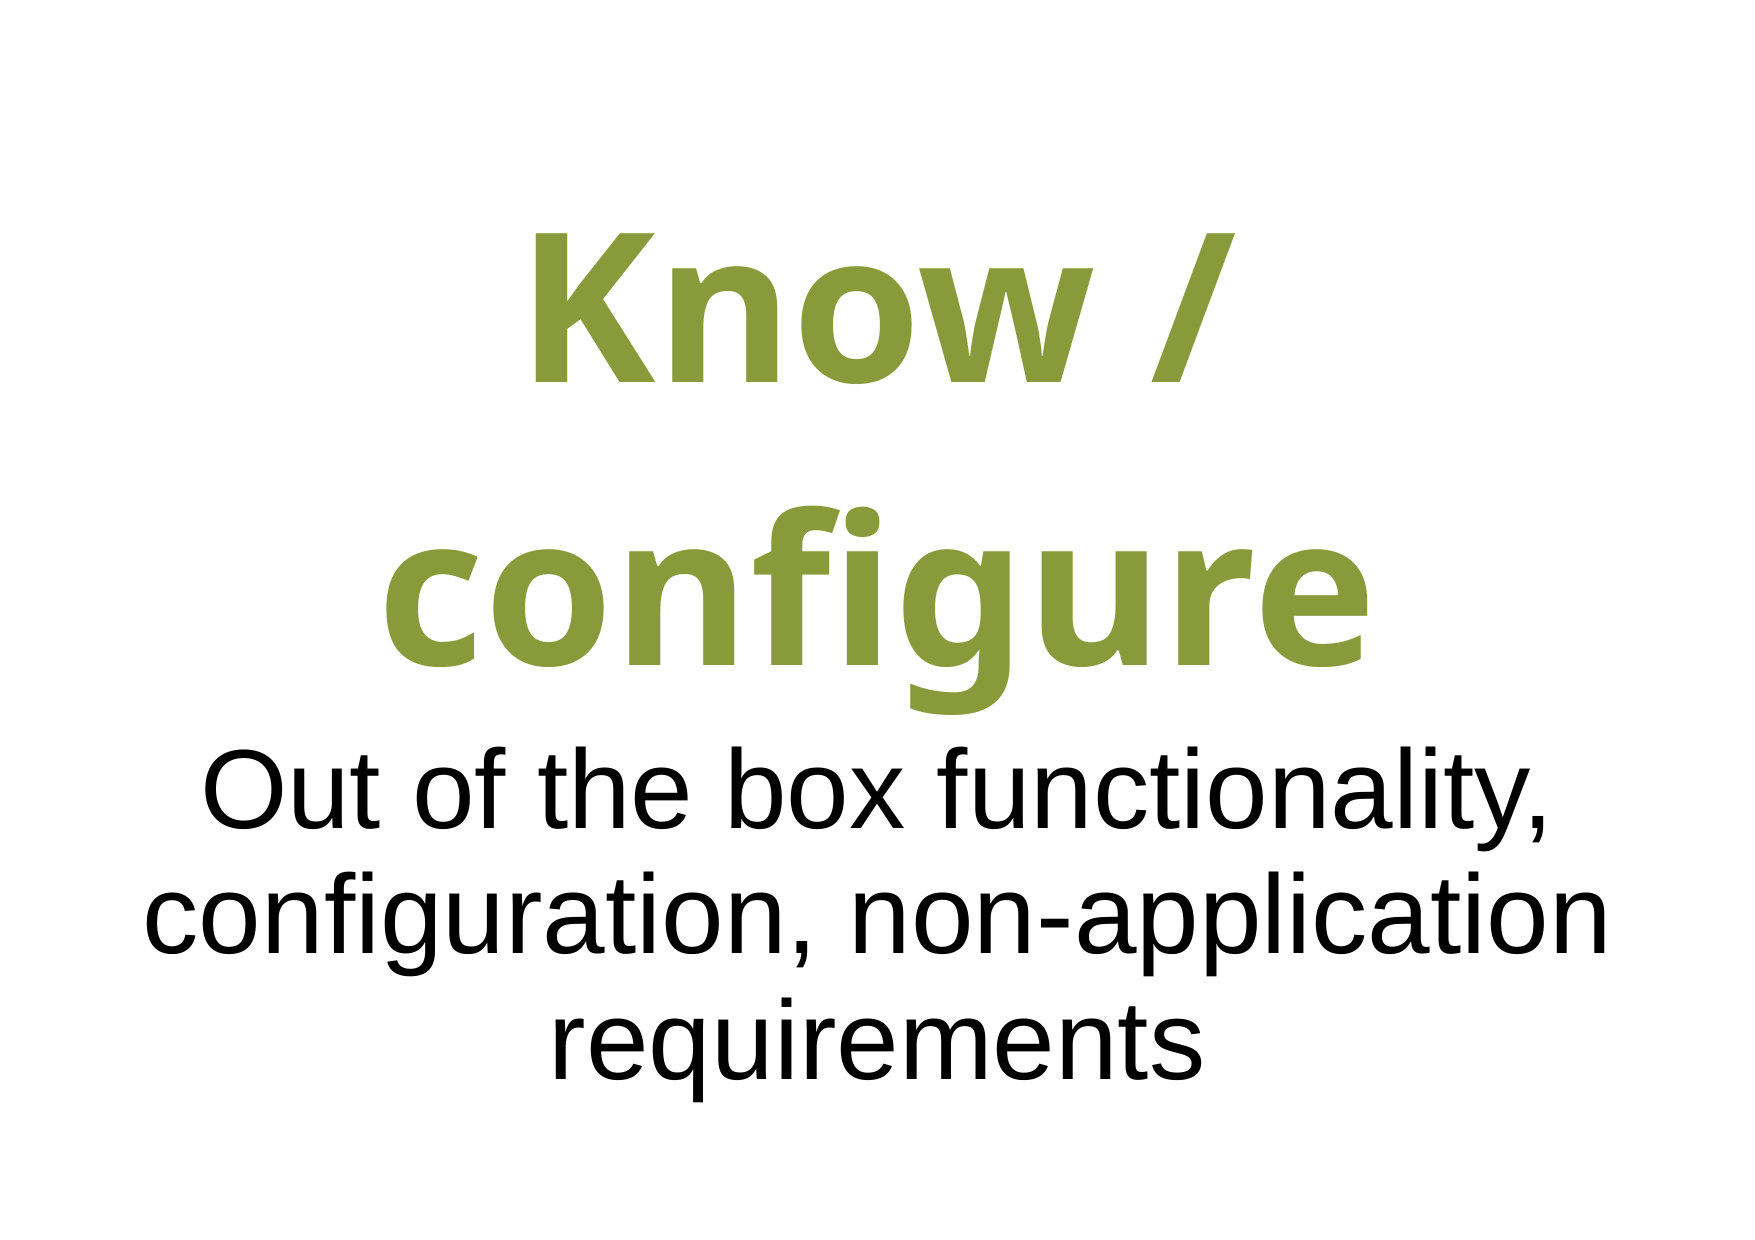

# Know / configure
Out of the box functionality, configuration, non-application requirements